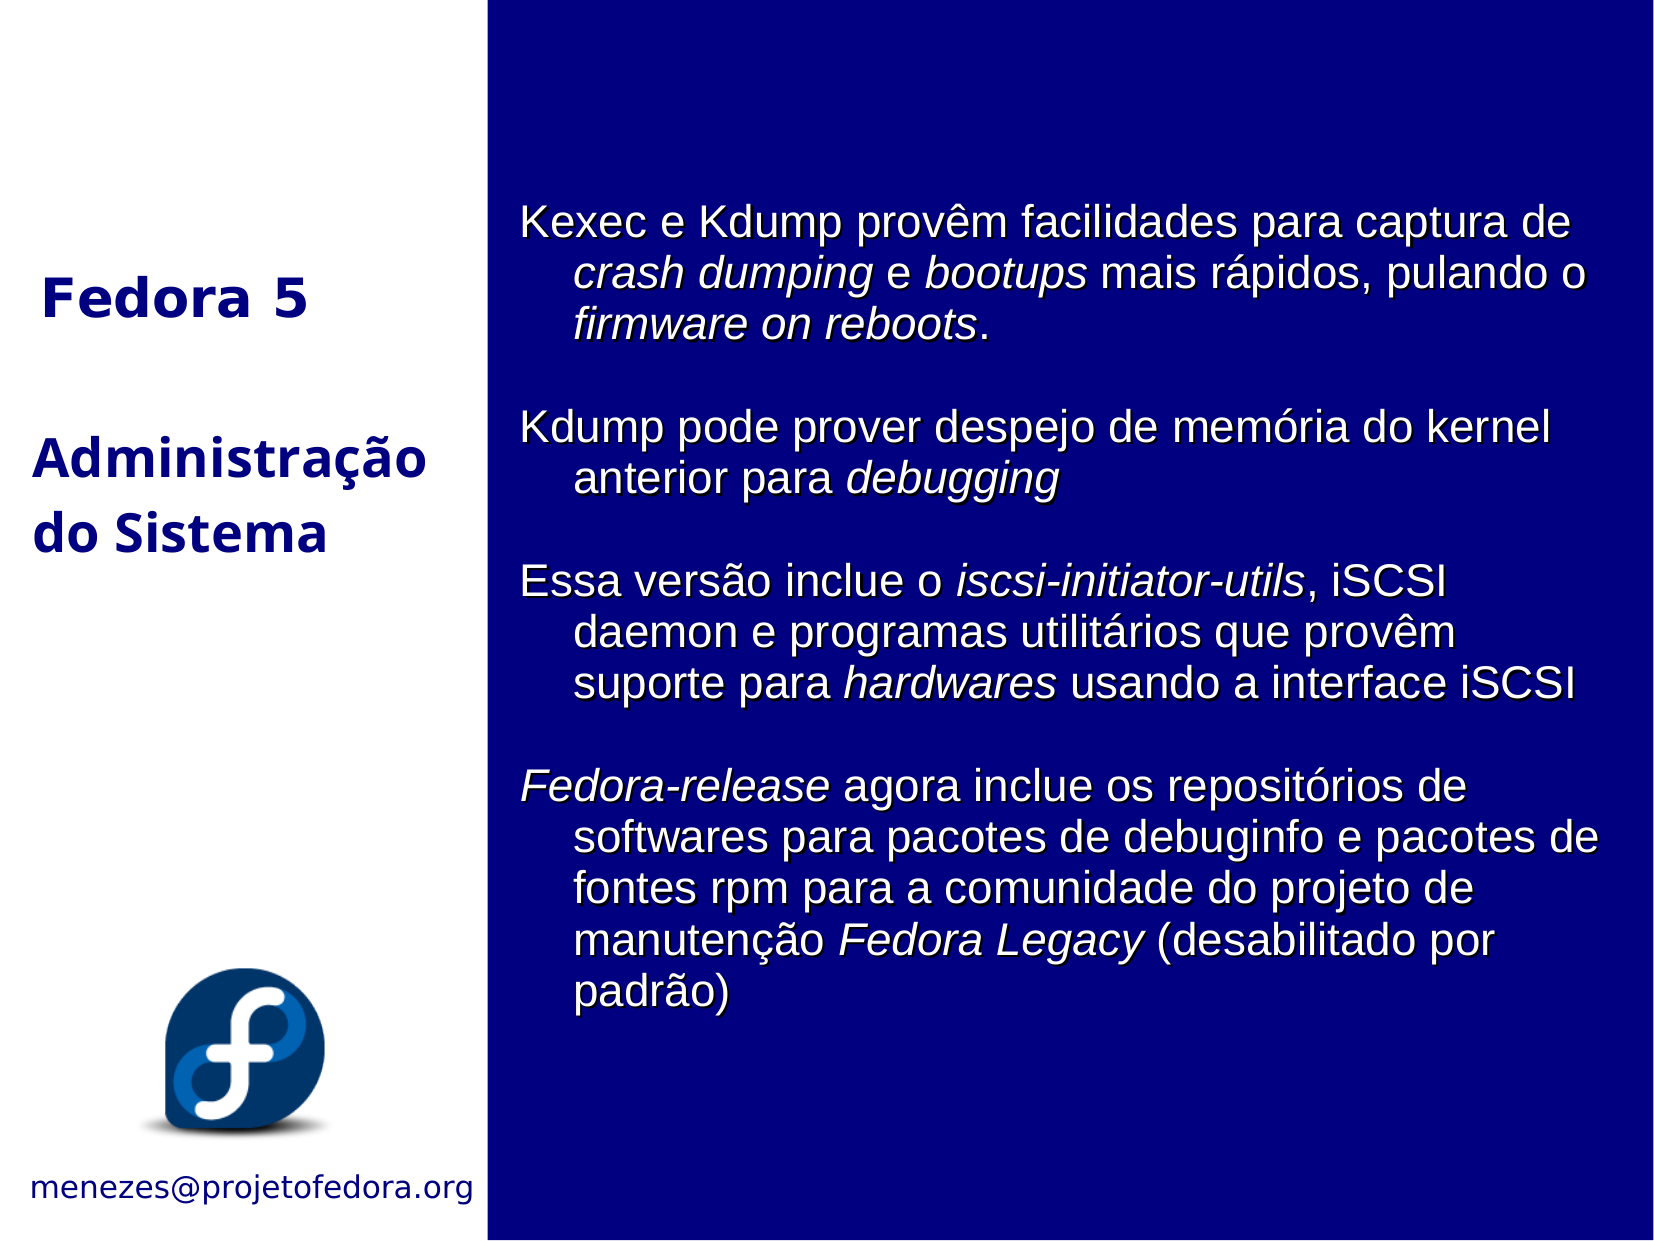

Kexec e Kdump provêm facilidades para captura de crash dumping e bootups mais rápidos, pulando o firmware on reboots.
Kdump pode prover despejo de memória do kernel anterior para debugging
Essa versão inclue o iscsi-initiator-utils, iSCSI daemon e programas utilitários que provêm suporte para hardwares usando a interface iSCSI
Fedora-release agora inclue os repositórios de softwares para pacotes de debuginfo e pacotes de fontes rpm para a comunidade do projeto de manutenção Fedora Legacy (desabilitado por padrão)
Fedora 5
Administração
do Sistema